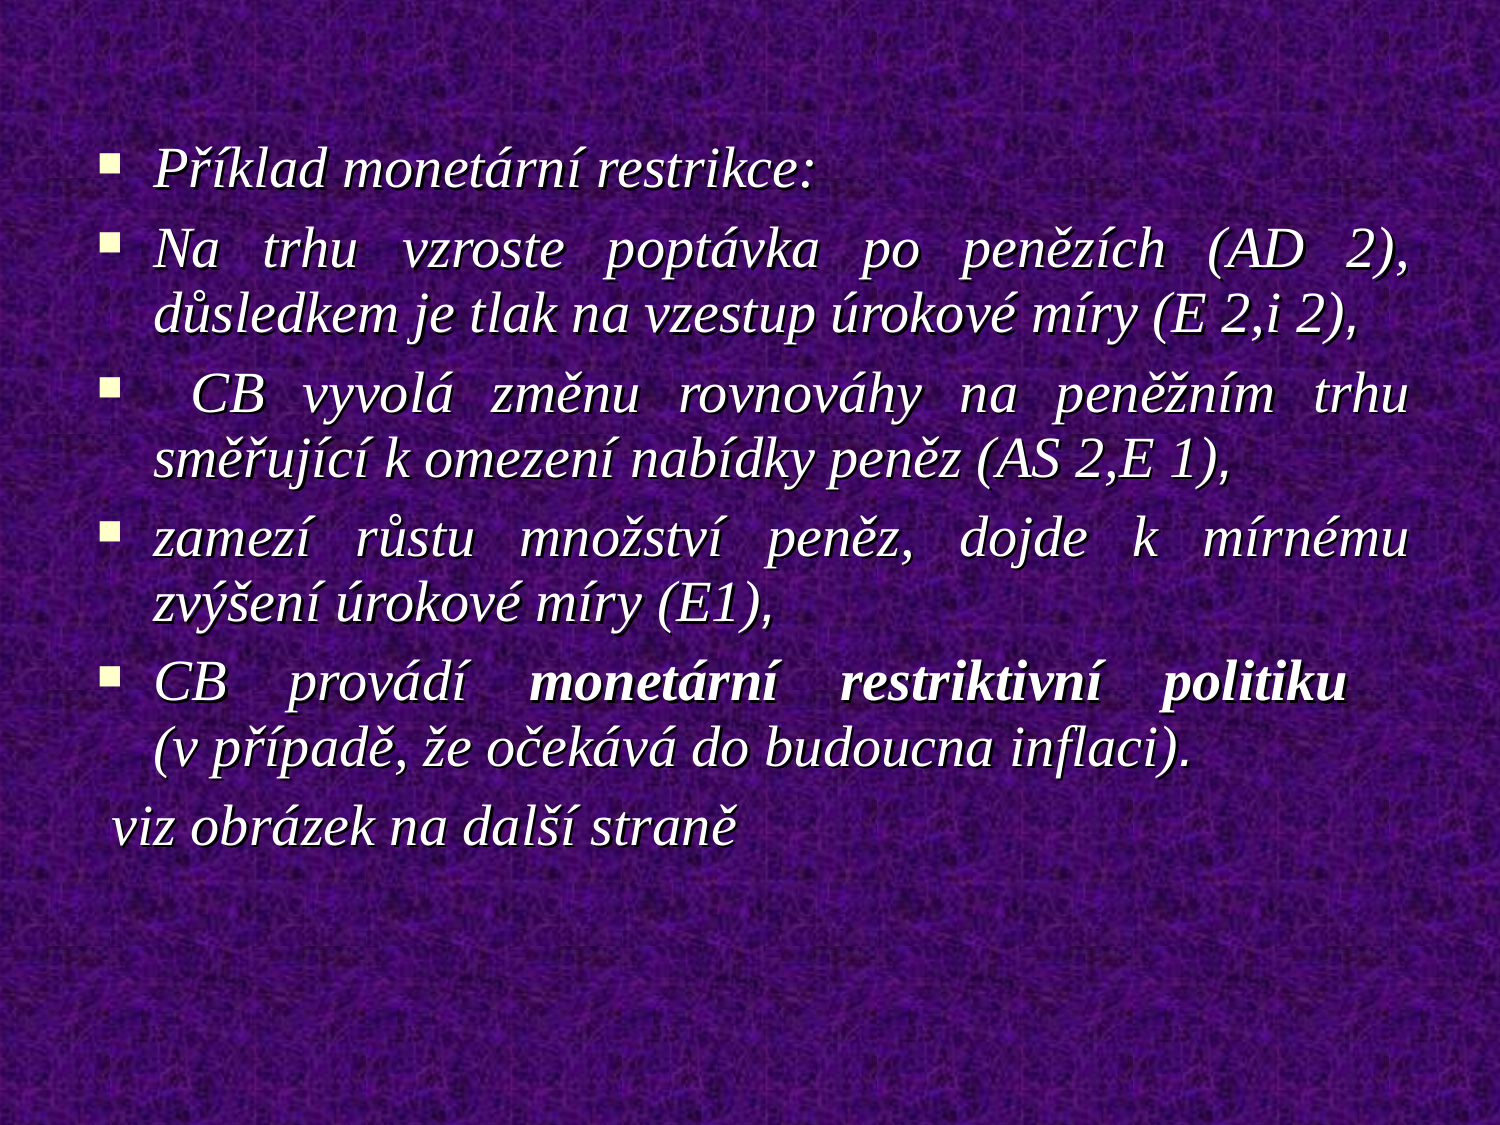

# Příklad monetární restrikce:
Na trhu vzroste poptávka po penězích (AD 2), důsledkem je tlak na vzestup úrokové míry (E 2,i 2),
 CB vyvolá změnu rovnováhy na peněžním trhu směřující k omezení nabídky peněz (AS 2,E 1),
zamezí růstu množství peněz, dojde k mírnému zvýšení úrokové míry (E1),
CB provádí monetární restriktivní politiku
(v případě, že očekává do budoucna inflaci).
 viz obrázek na další straně